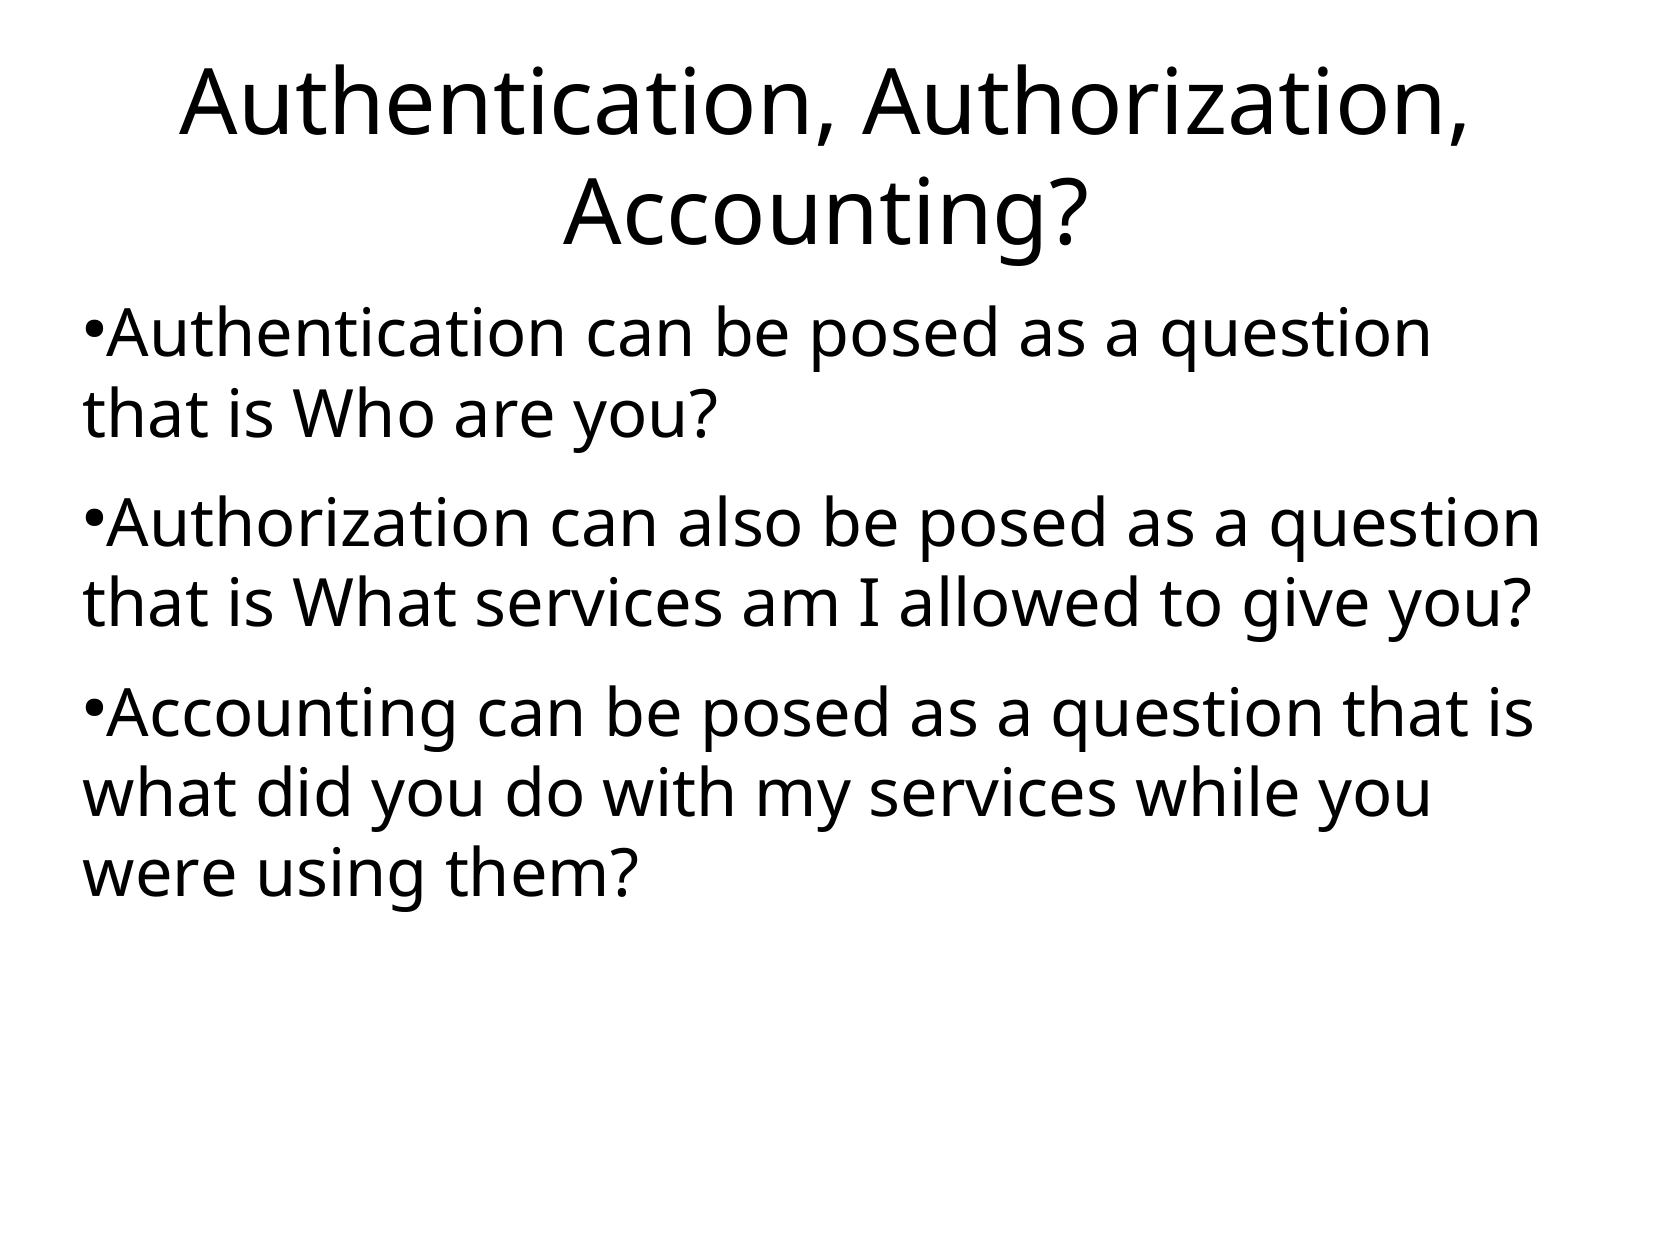

# Authentication, Authorization, Accounting?
Authentication can be posed as a question that is Who are you?
Authorization can also be posed as a question that is What services am I allowed to give you?
Accounting can be posed as a question that is what did you do with my services while you were using them?